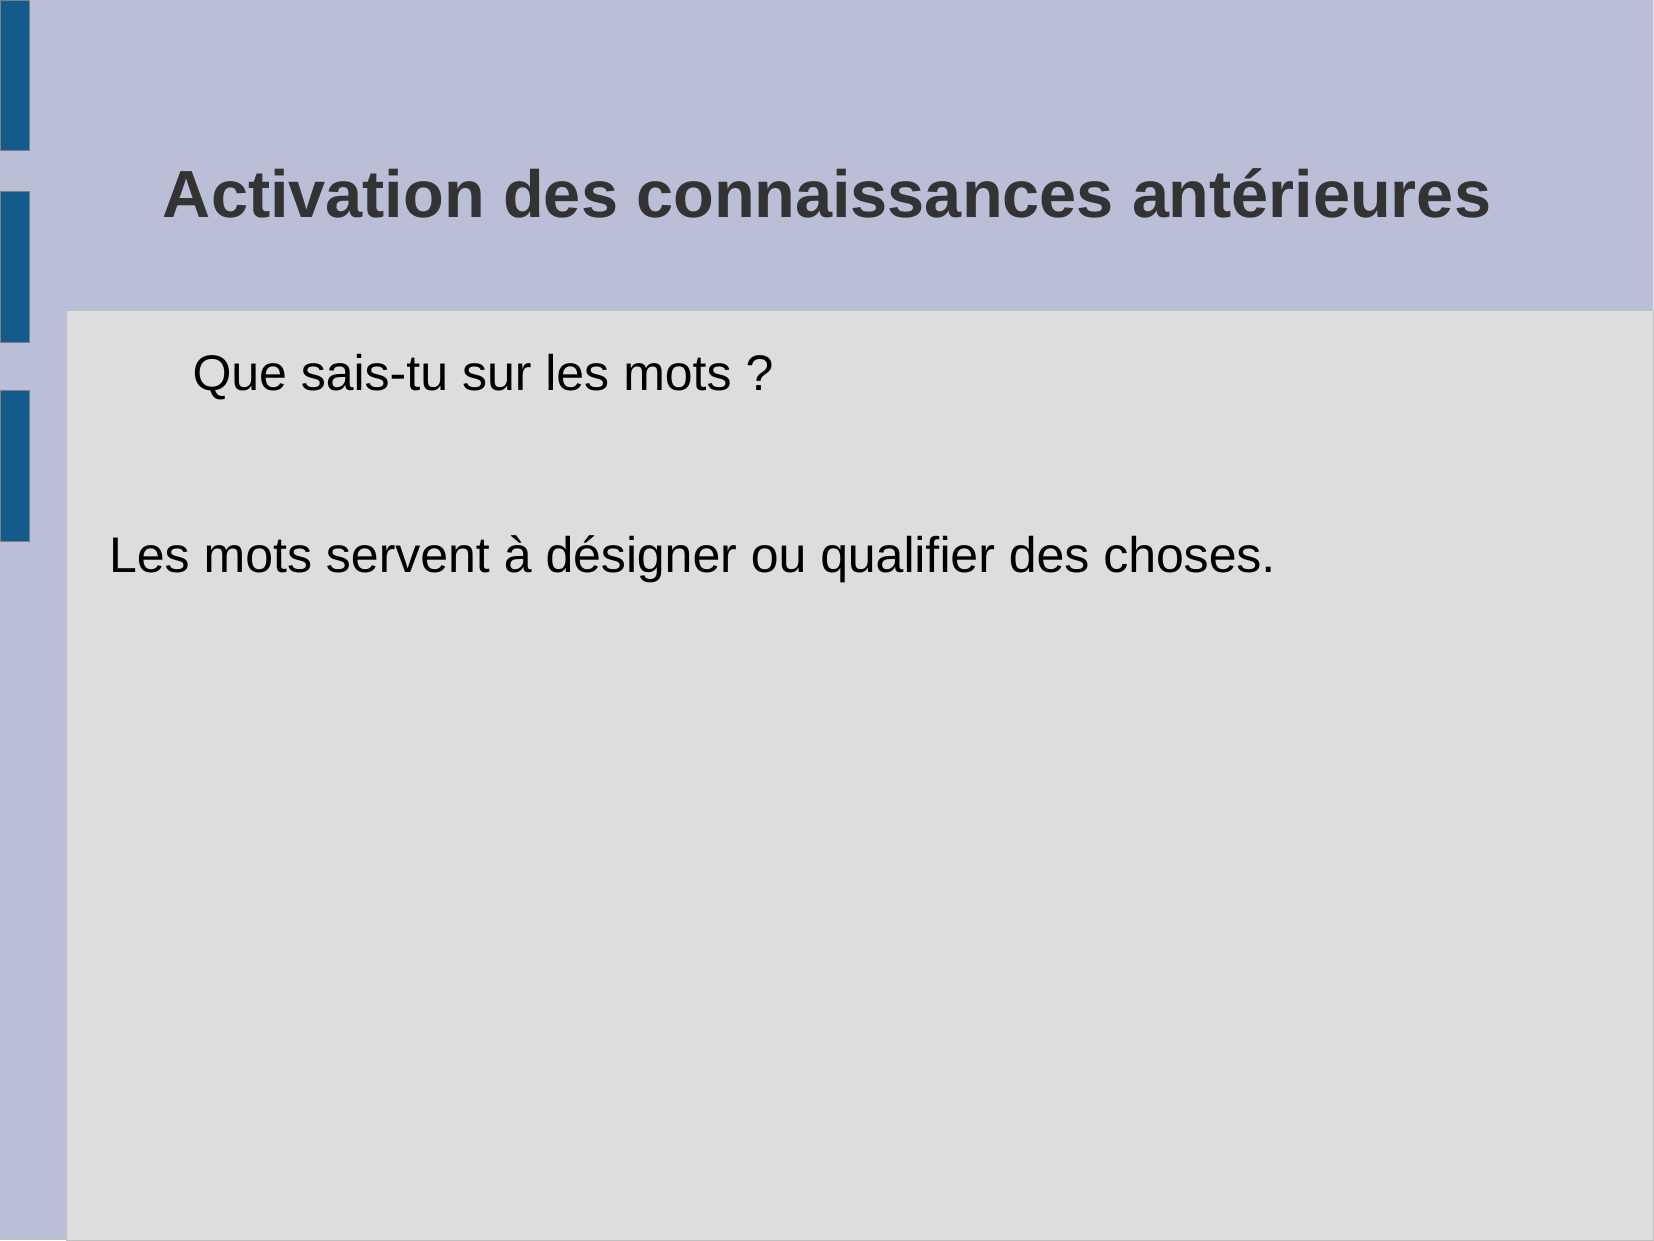

# Activation des connaissances antérieures
Que sais-tu sur les mots ?
Les mots servent à désigner ou qualifier des choses.